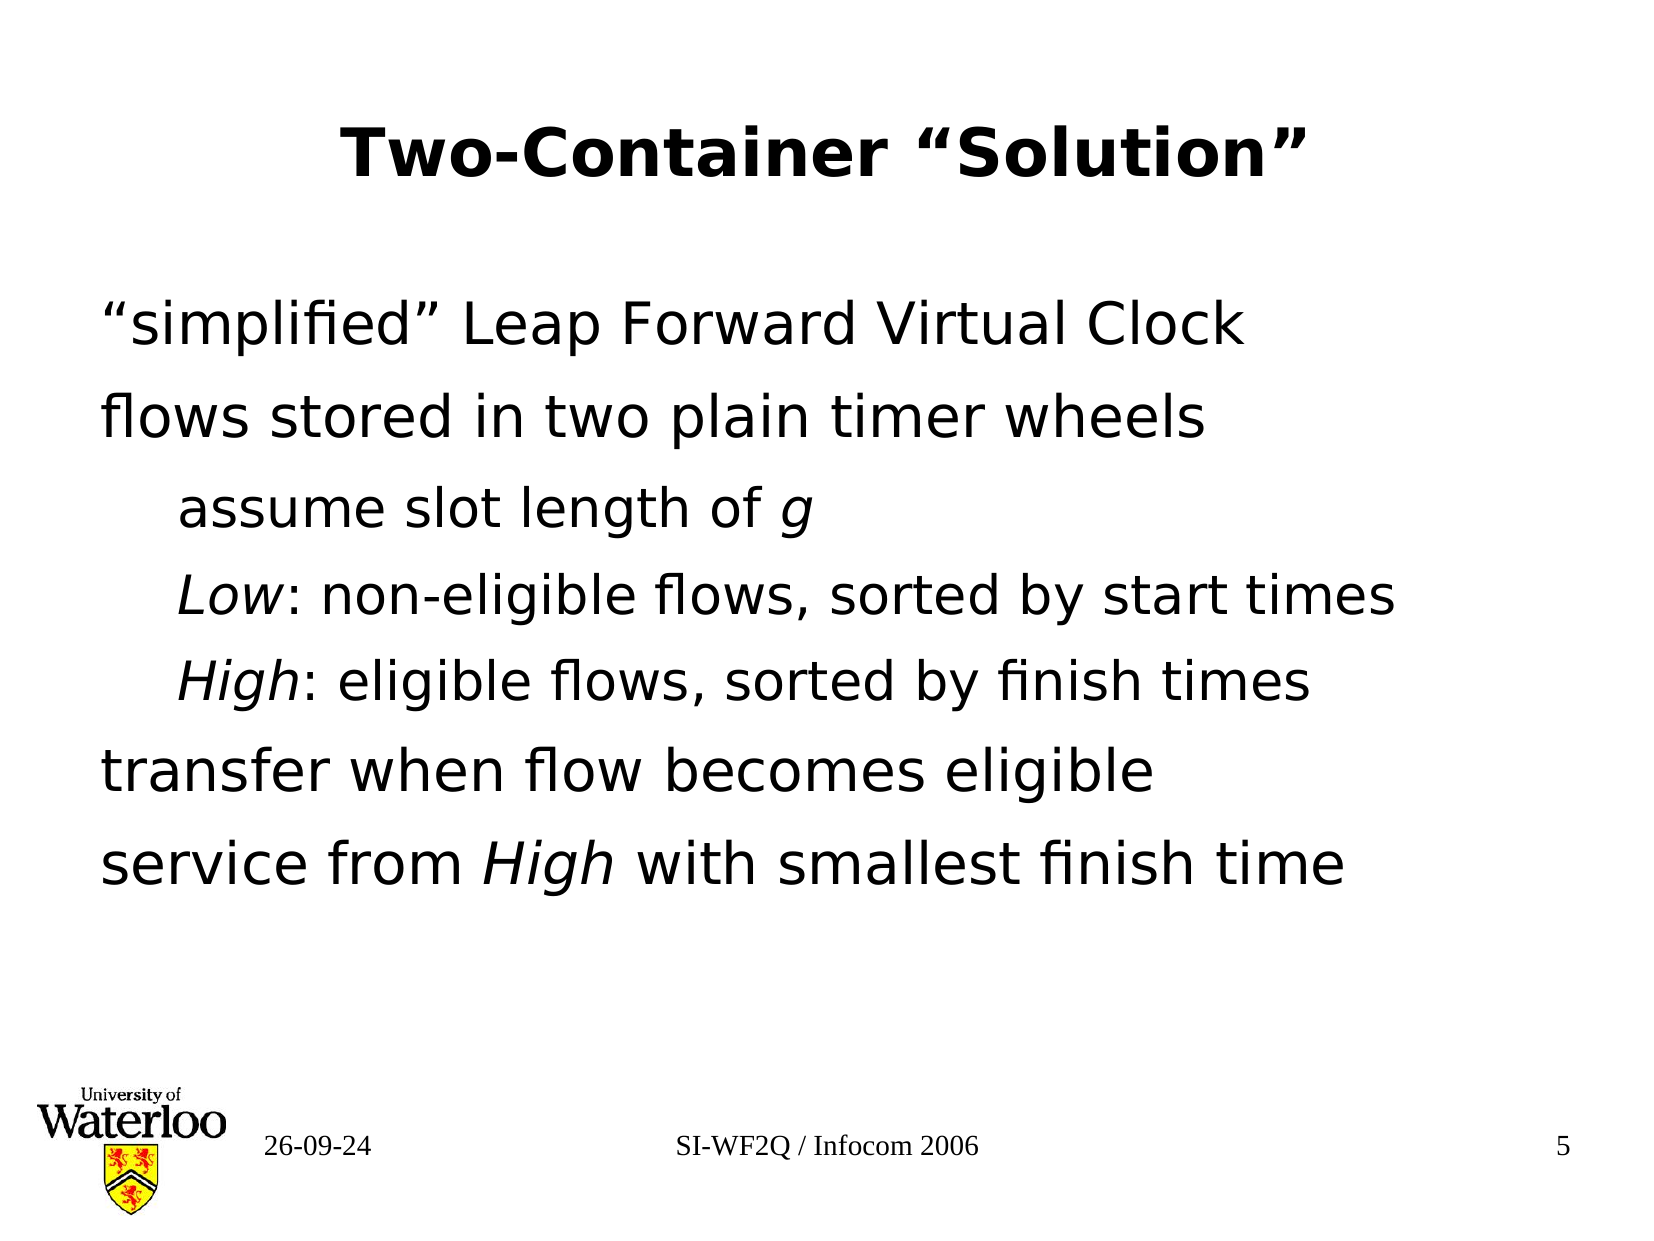

# Two-Container “Solution”
“simplified” Leap Forward Virtual Clock
flows stored in two plain timer wheels
assume slot length of g
Low: non-eligible flows, sorted by start times
High: eligible flows, sorted by finish times
transfer when flow becomes eligible
service from High with smallest finish time
SI-WF2Q / Infocom 2006
5